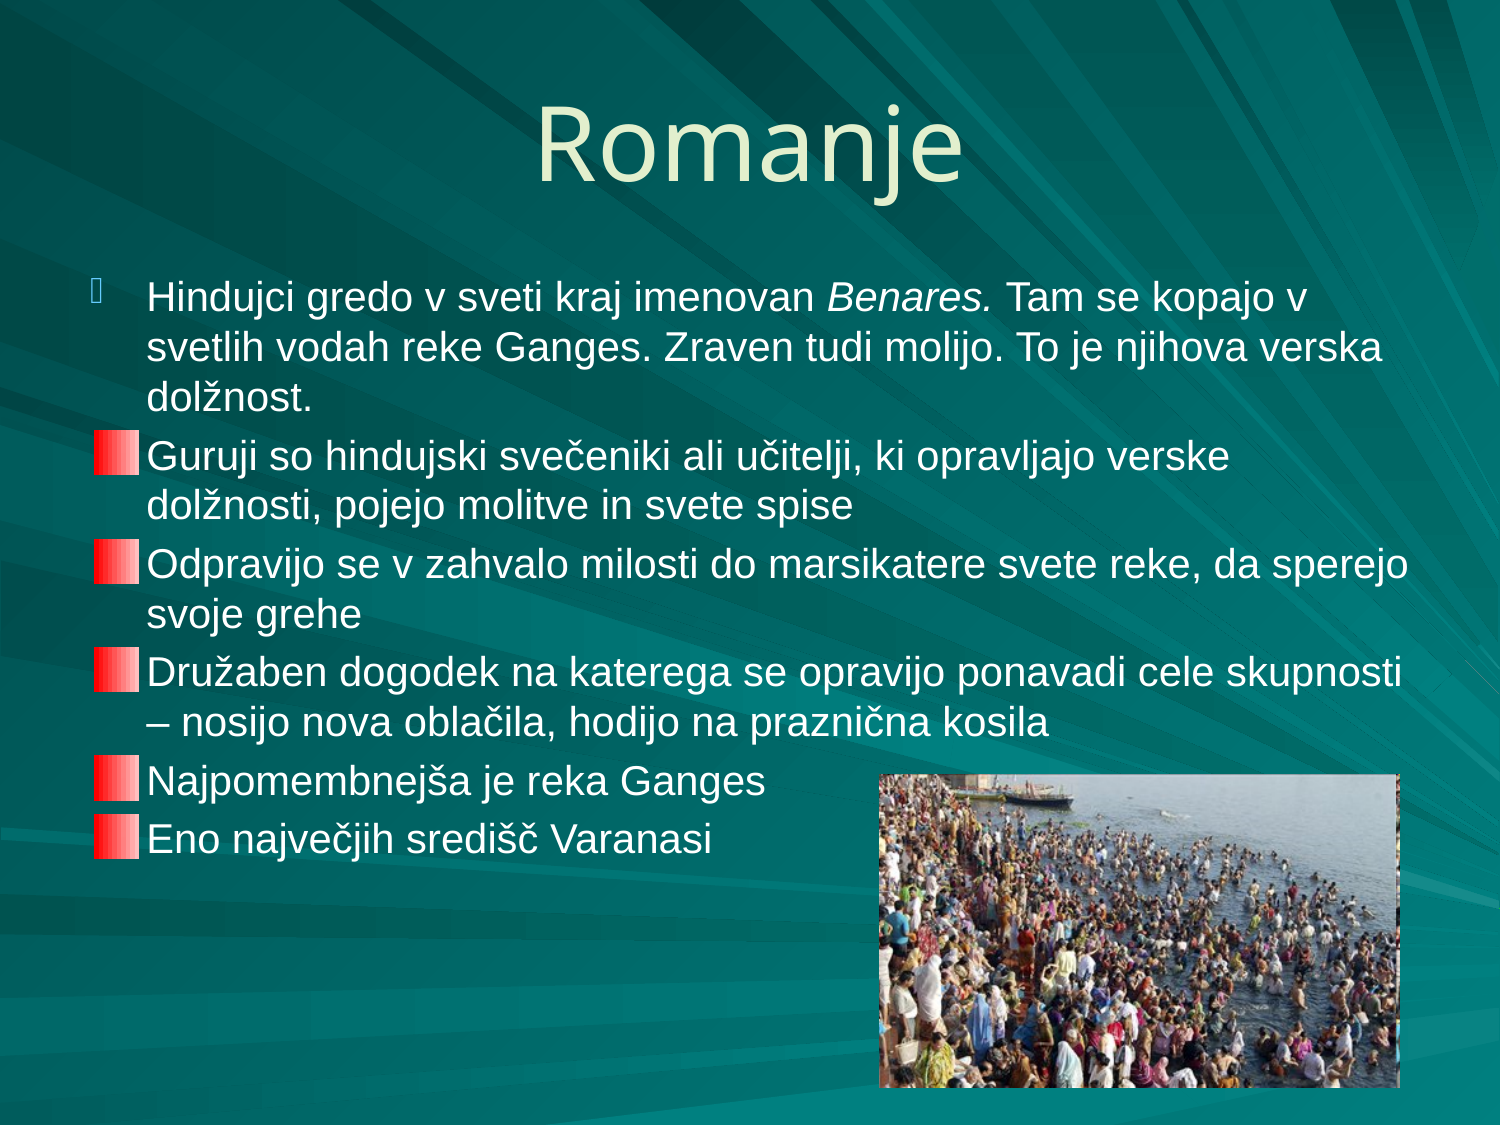

# Romanje
Hindujci gredo v sveti kraj imenovan Benares. Tam se kopajo v svetlih vodah reke Ganges. Zraven tudi molijo. To je njihova verska dolžnost.
Guruji so hindujski svečeniki ali učitelji, ki opravljajo verske dolžnosti, pojejo molitve in svete spise
Odpravijo se v zahvalo milosti do marsikatere svete reke, da sperejo svoje grehe
Družaben dogodek na katerega se opravijo ponavadi cele skupnosti – nosijo nova oblačila, hodijo na praznična kosila
Najpomembnejša je reka Ganges
Eno največjih središč Varanasi